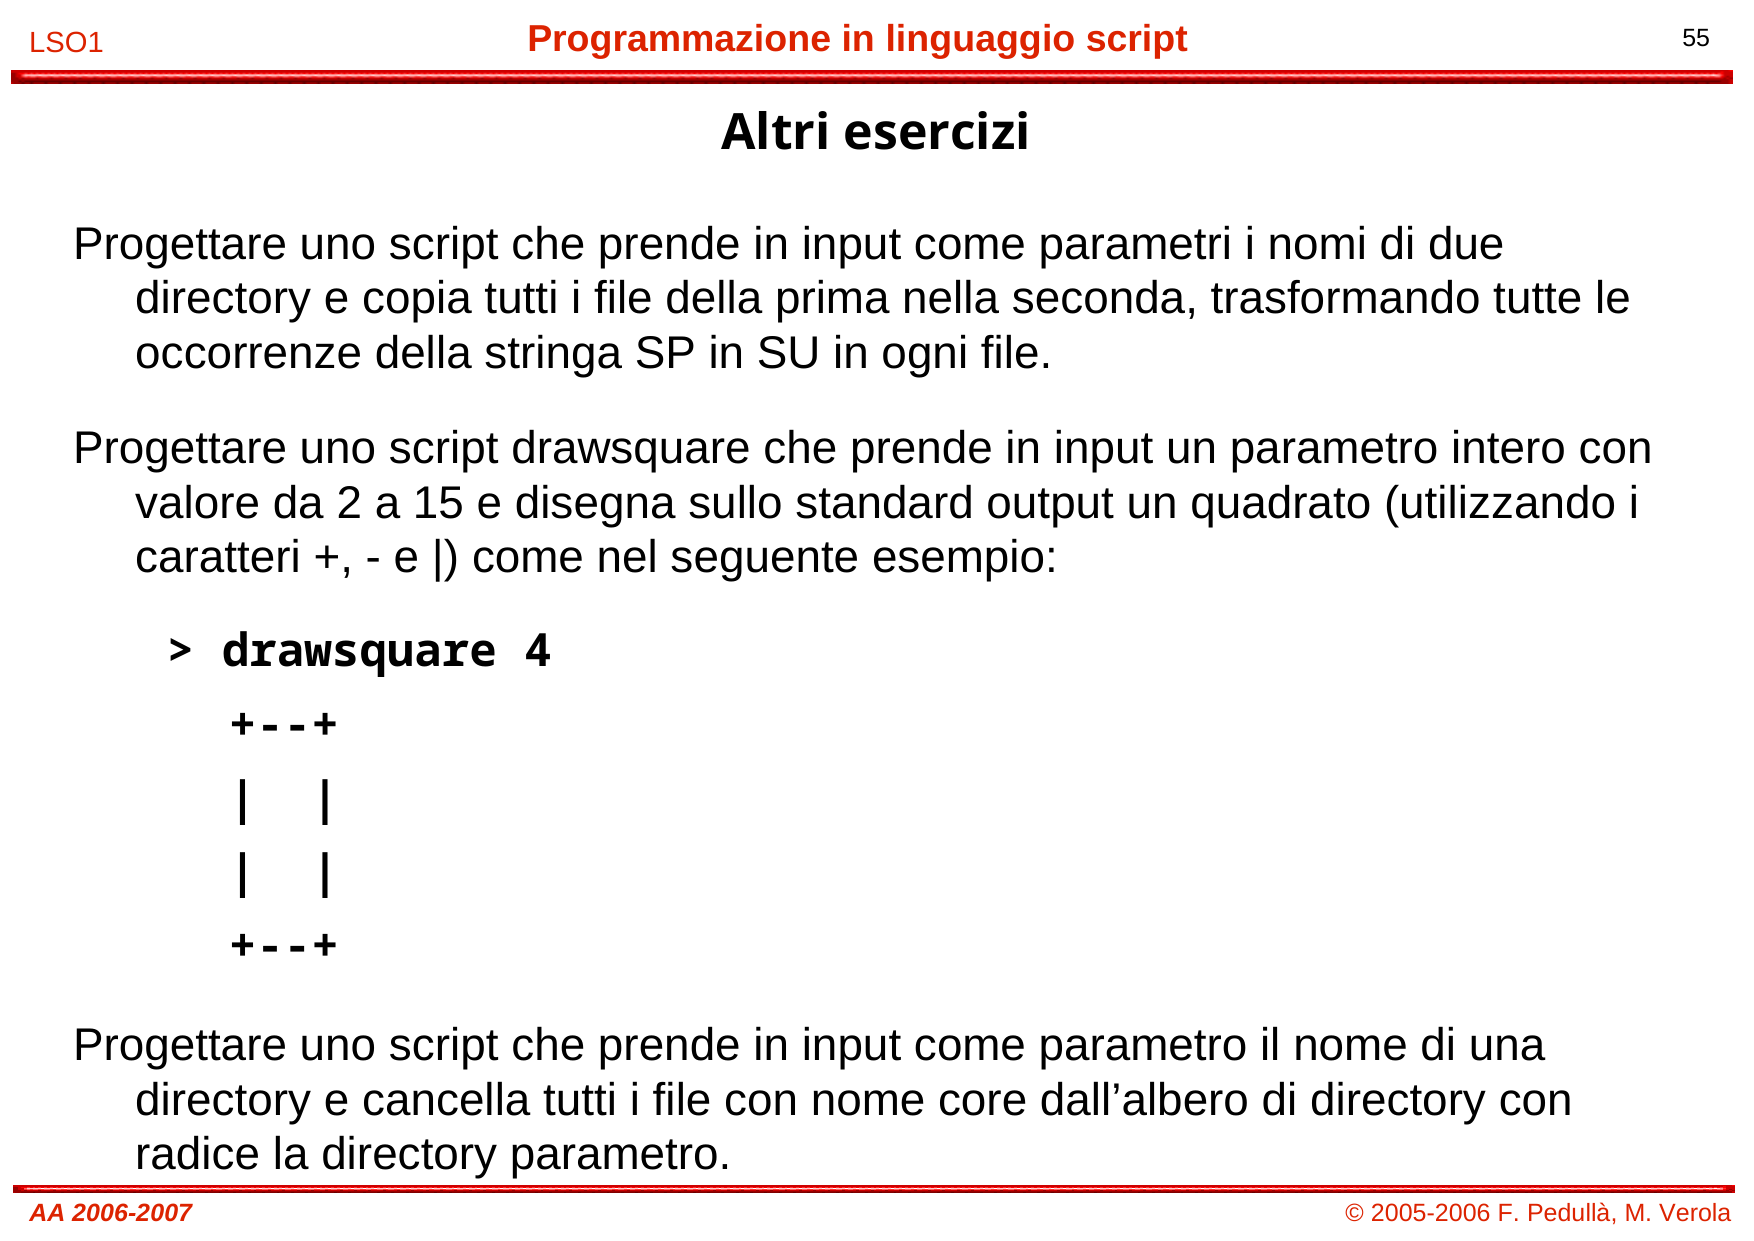

# Altri esercizi
Progettare uno script che prende in input come parametri i nomi di due directory e copia tutti i file della prima nella seconda, trasformando tutte le occorrenze della stringa SP in SU in ogni file.
Progettare uno script drawsquare che prende in input un parametro intero con valore da 2 a 15 e disegna sullo standard output un quadrato (utilizzando i caratteri +, - e |) come nel seguente esempio:
> drawsquare 4
+--+
| |
| |
+--+
Progettare uno script che prende in input come parametro il nome di una directory e cancella tutti i file con nome core dall’albero di directory con radice la directory parametro.